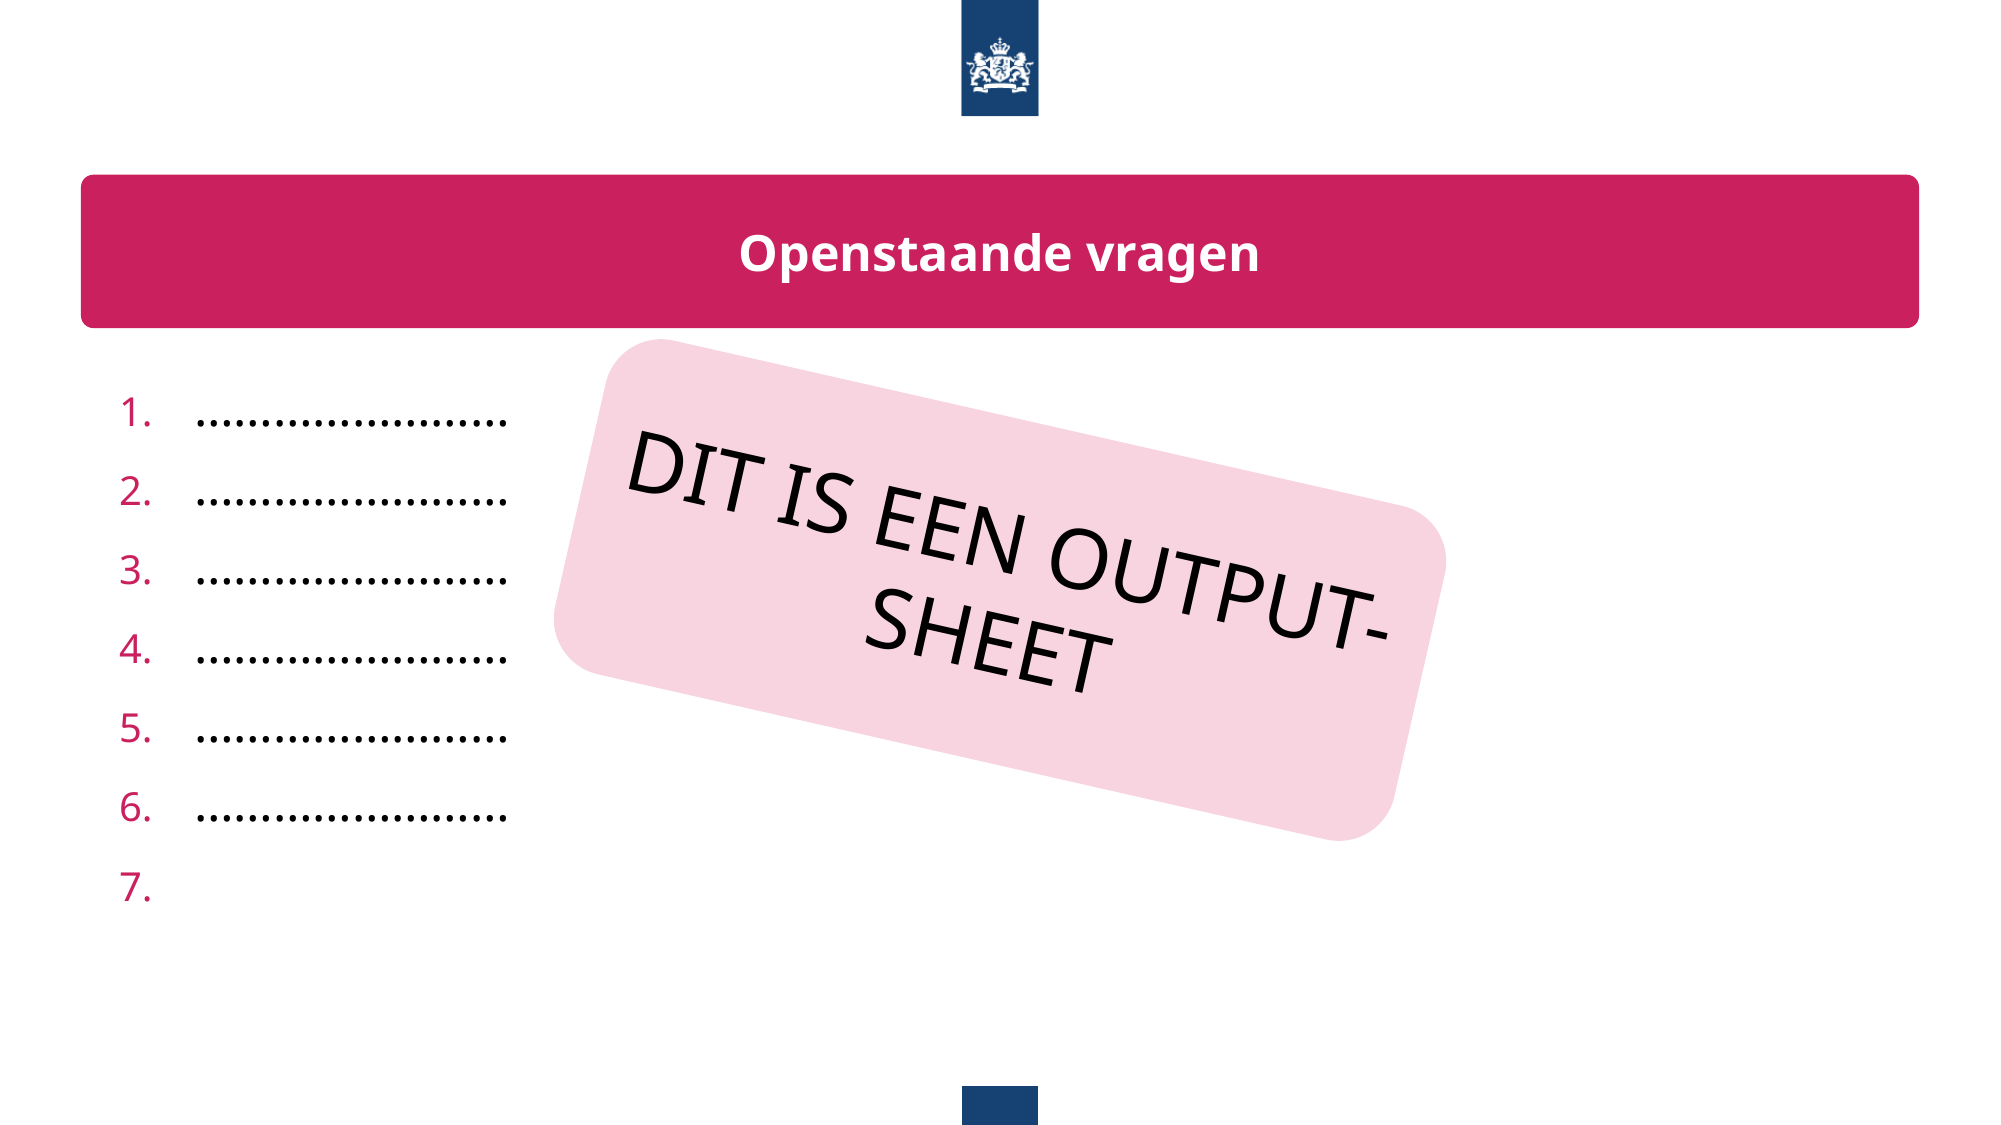

Openstaande vragen
# ……………………
……………………
……………………
……………………
……………………
……………………
DIT IS EEN OUTPUT-SHEET